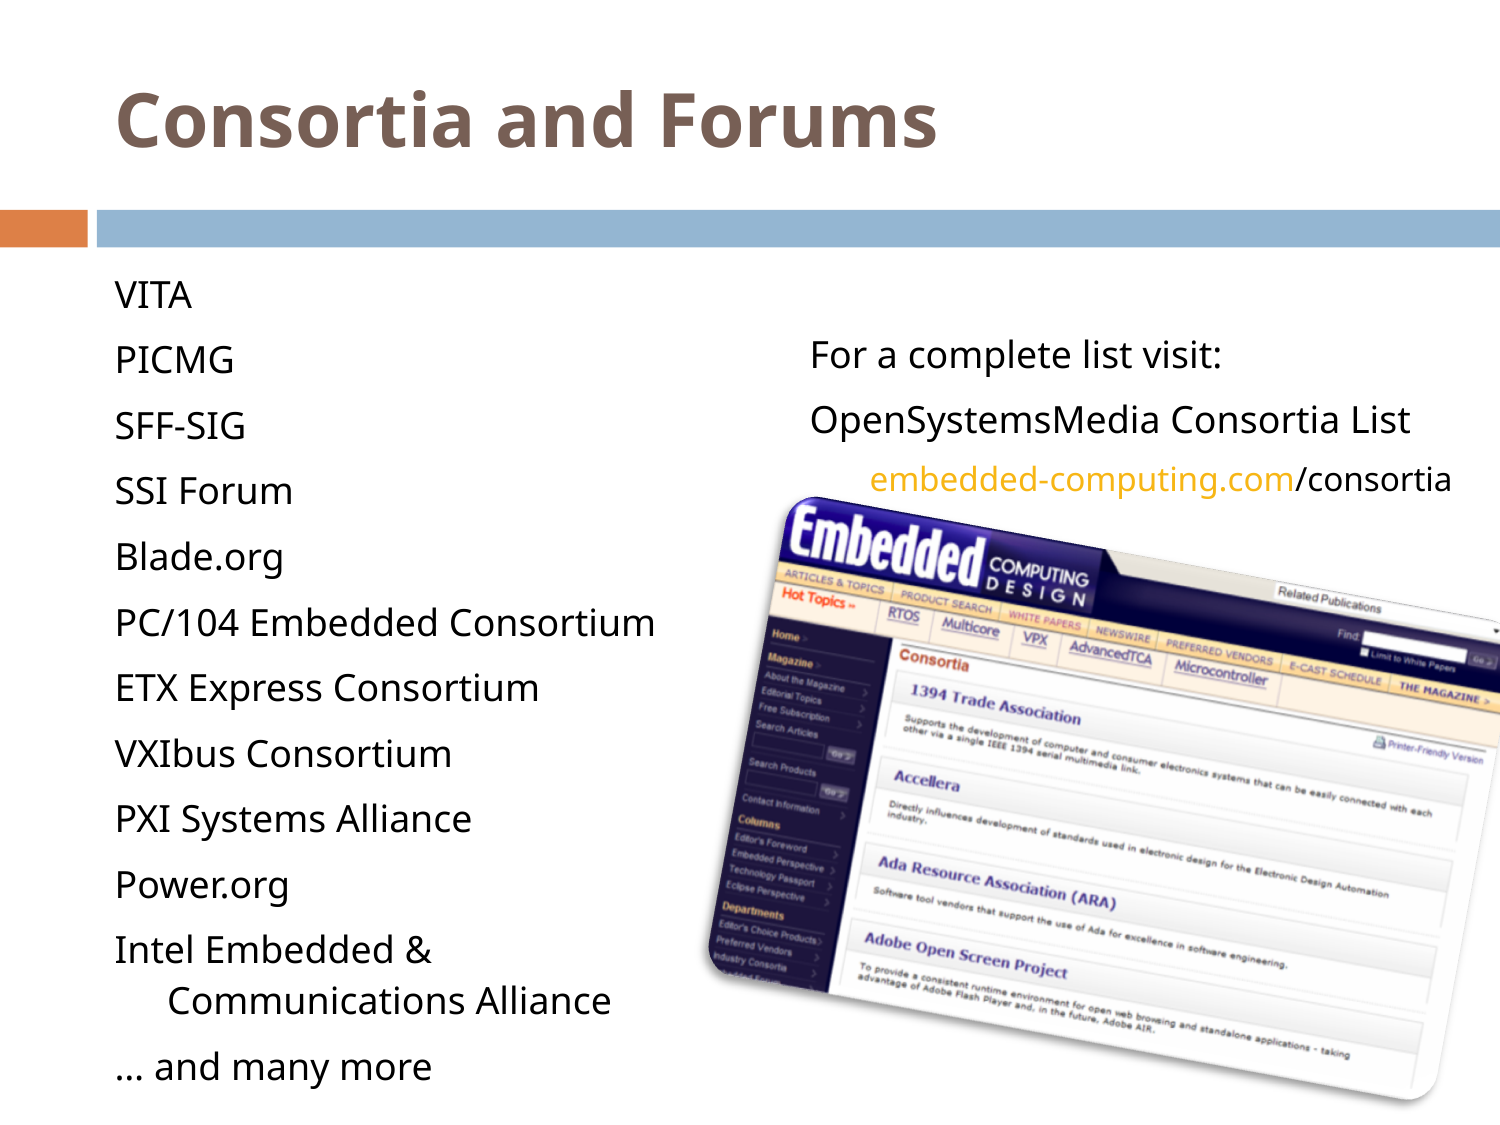

# Consortia and Forums
VITA
PICMG
SFF-SIG
SSI Forum
Blade.org
PC/104 Embedded Consortium
ETX Express Consortium
VXIbus Consortium
PXI Systems Alliance
Power.org
Intel Embedded & Communications Alliance
… and many more
For a complete list visit:
OpenSystemsMedia Consortia List
embedded-computing.com/consortia